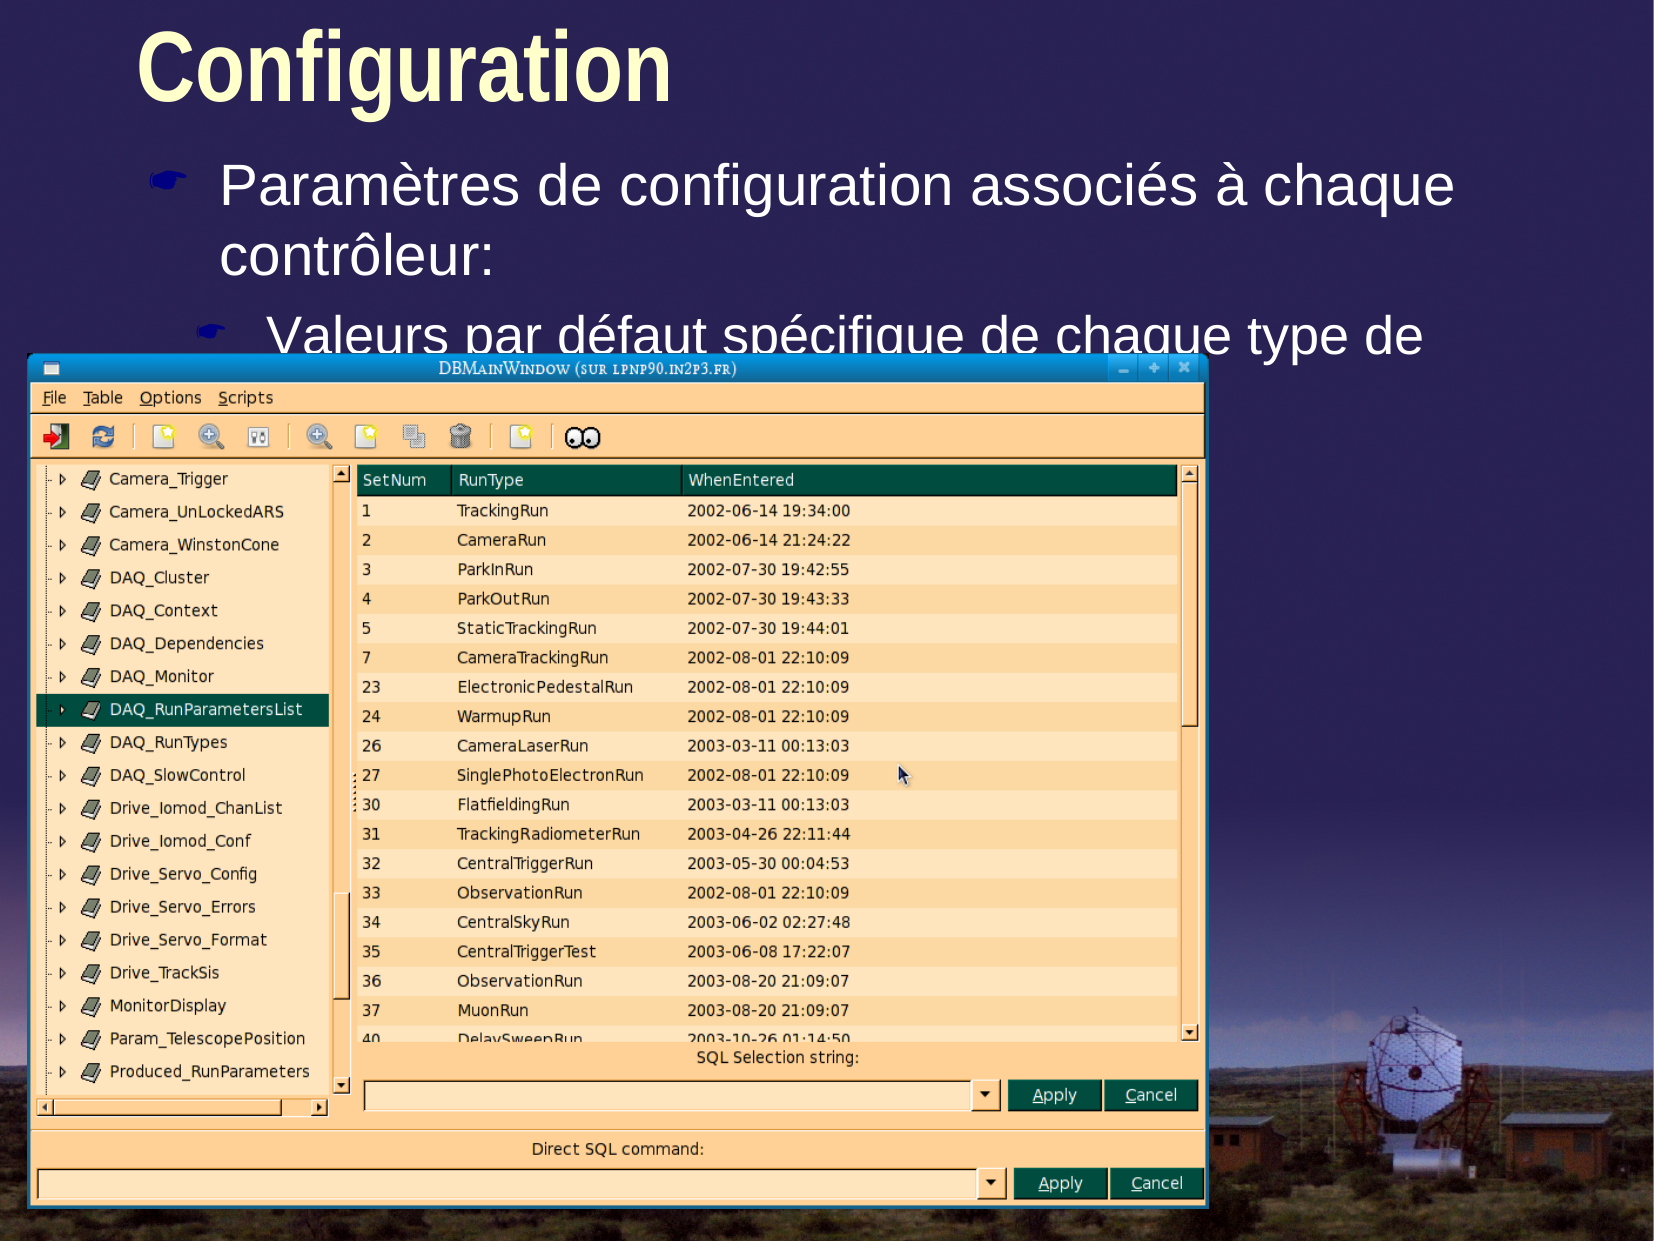

# Configuration
Paramètres de configuration associés à chaque contrôleur:
Valeurs par défaut spécifique de chaque type de run:
DAQ_RunParametersList